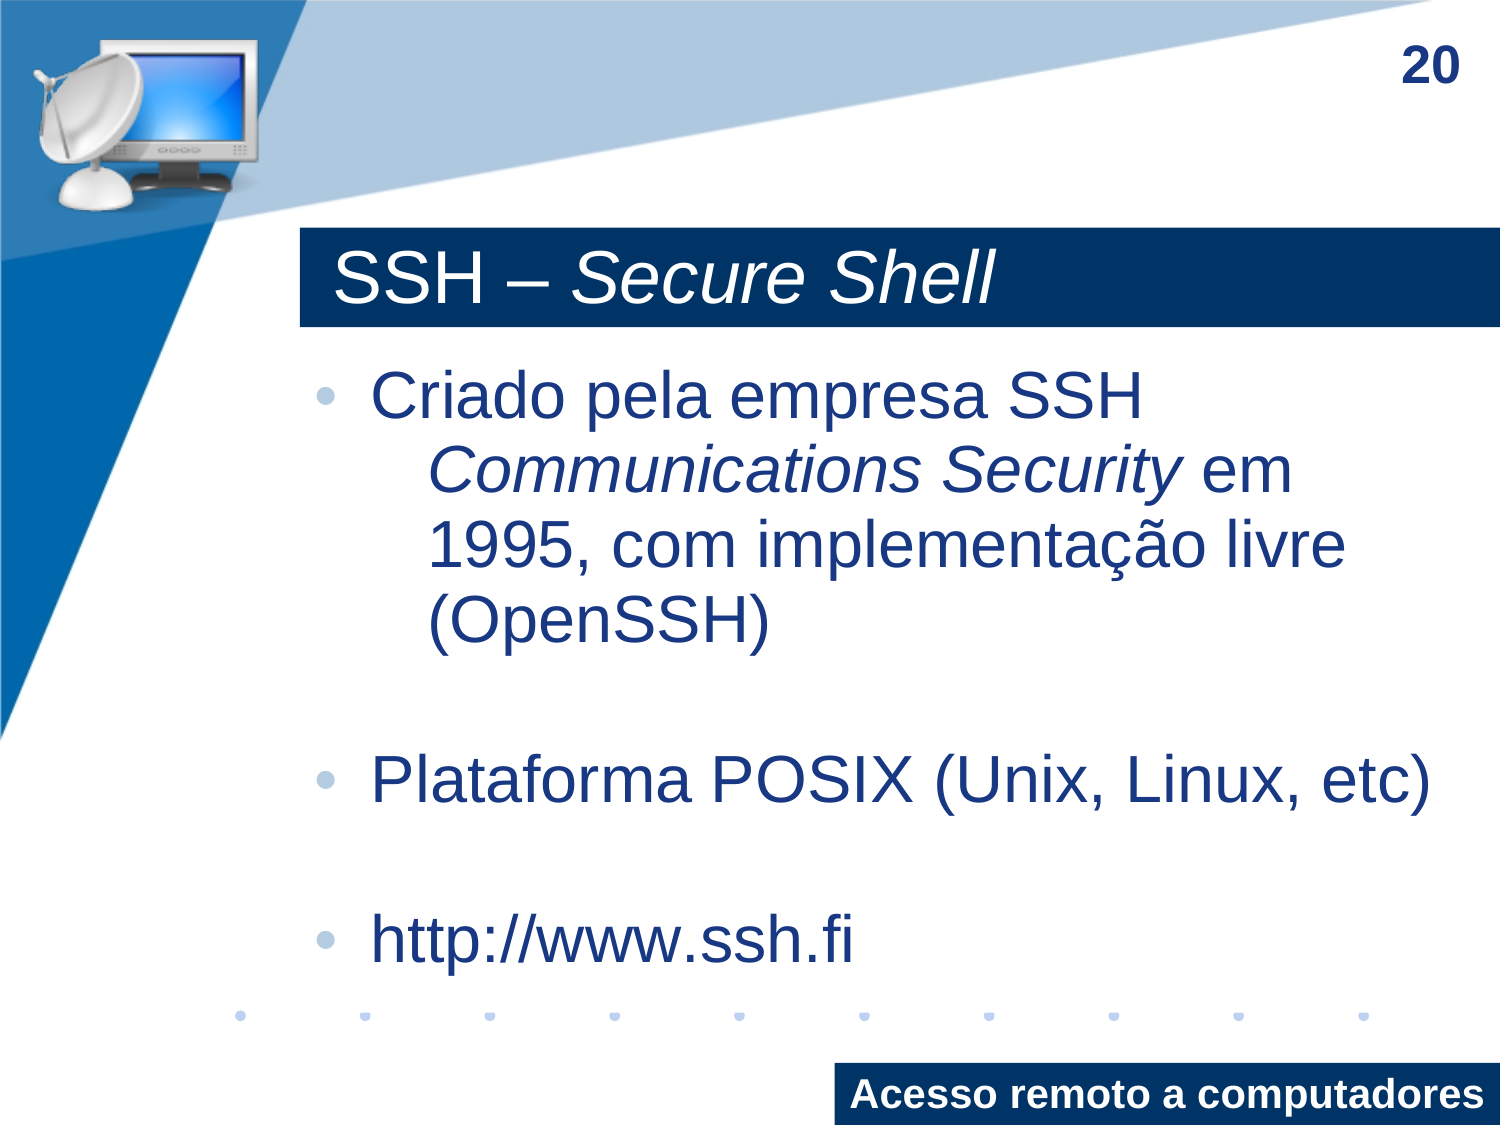

# SSH – Secure Shell
Criado pela empresa SSH Communications Security em 1995, com implementação livre (OpenSSH)
Plataforma POSIX (Unix, Linux, etc)
http://www.ssh.fi